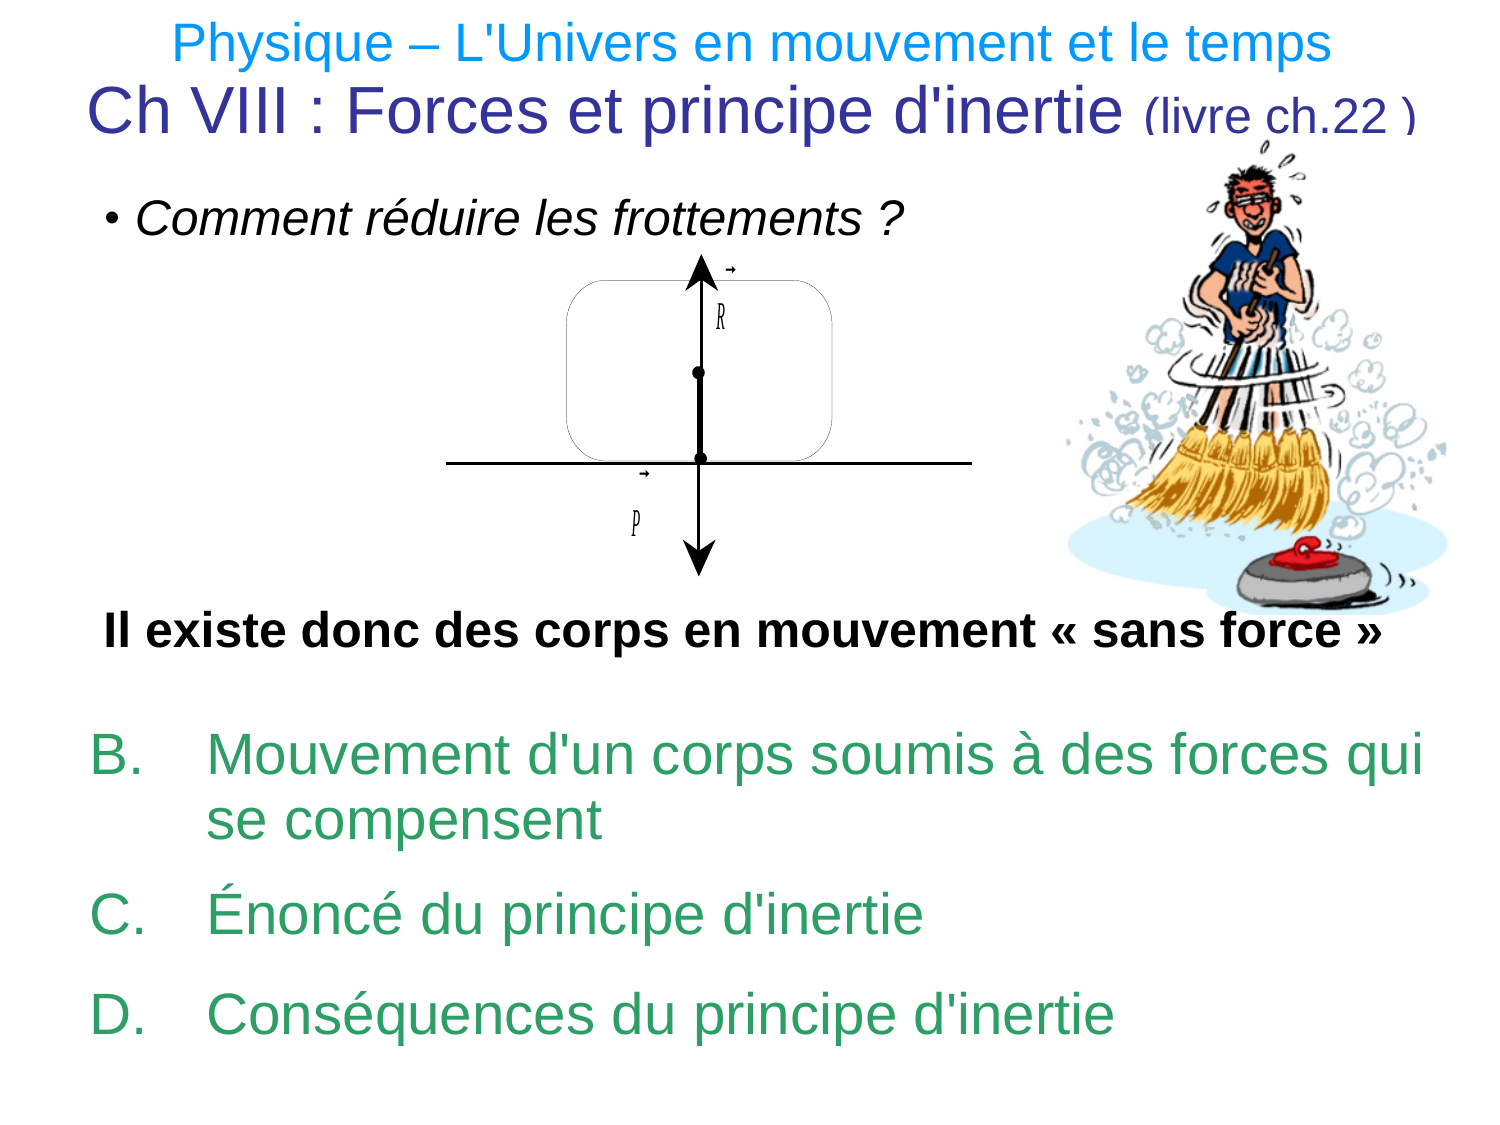

# Physique – L'Univers en mouvement et le temps Ch VIII : Forces et principe d'inertie (livre ch.22 )
 Comment réduire les frottements ?
Il existe donc des corps en mouvement « sans force »
B.	Mouvement d'un corps soumis à des forces qui se compensent
C.	Énoncé du principe d'inertie
D.	Conséquences du principe d'inertie